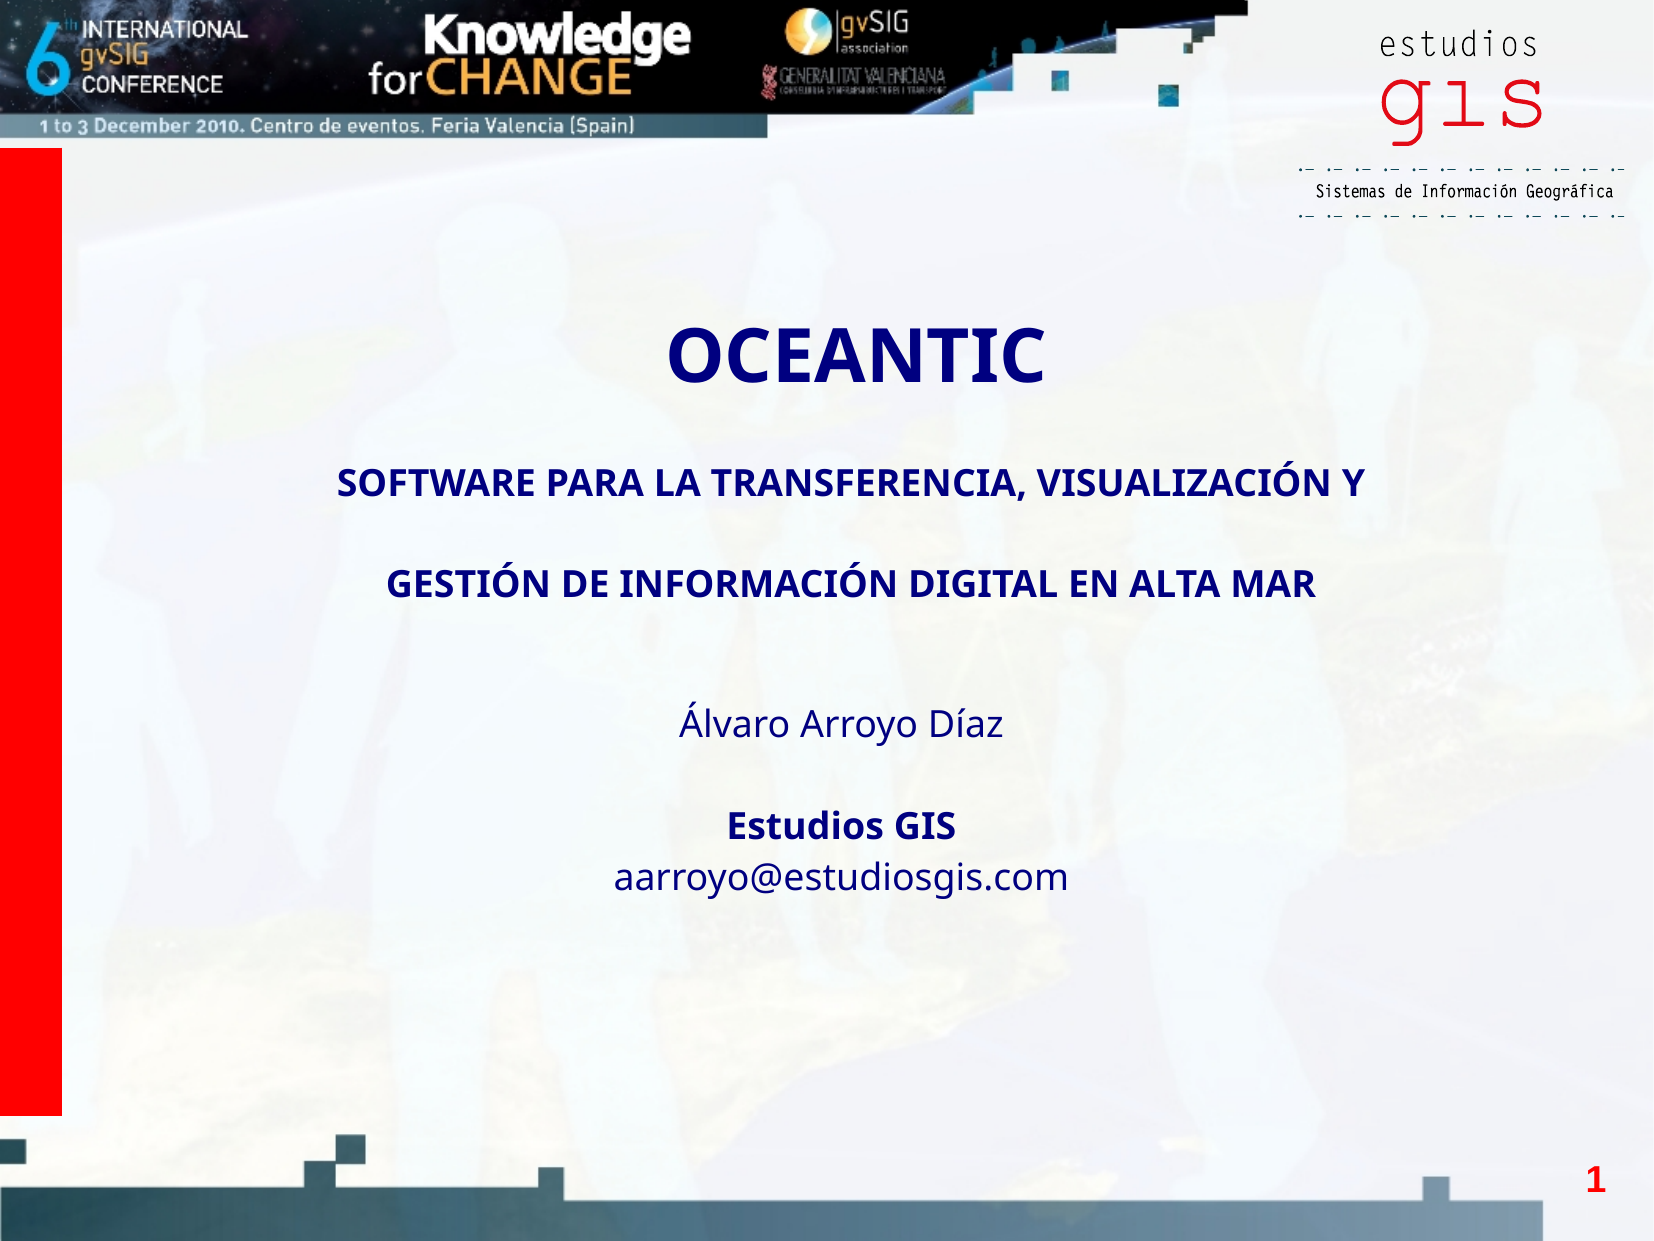

OCEANTIC
SOFTWARE PARA LA TRANSFERENCIA, VISUALIZACIÓN Y
GESTIÓN DE INFORMACIÓN DIGITAL EN ALTA MAR
Álvaro Arroyo Díaz
Estudios GIS
aarroyo@estudiosgis.com
1